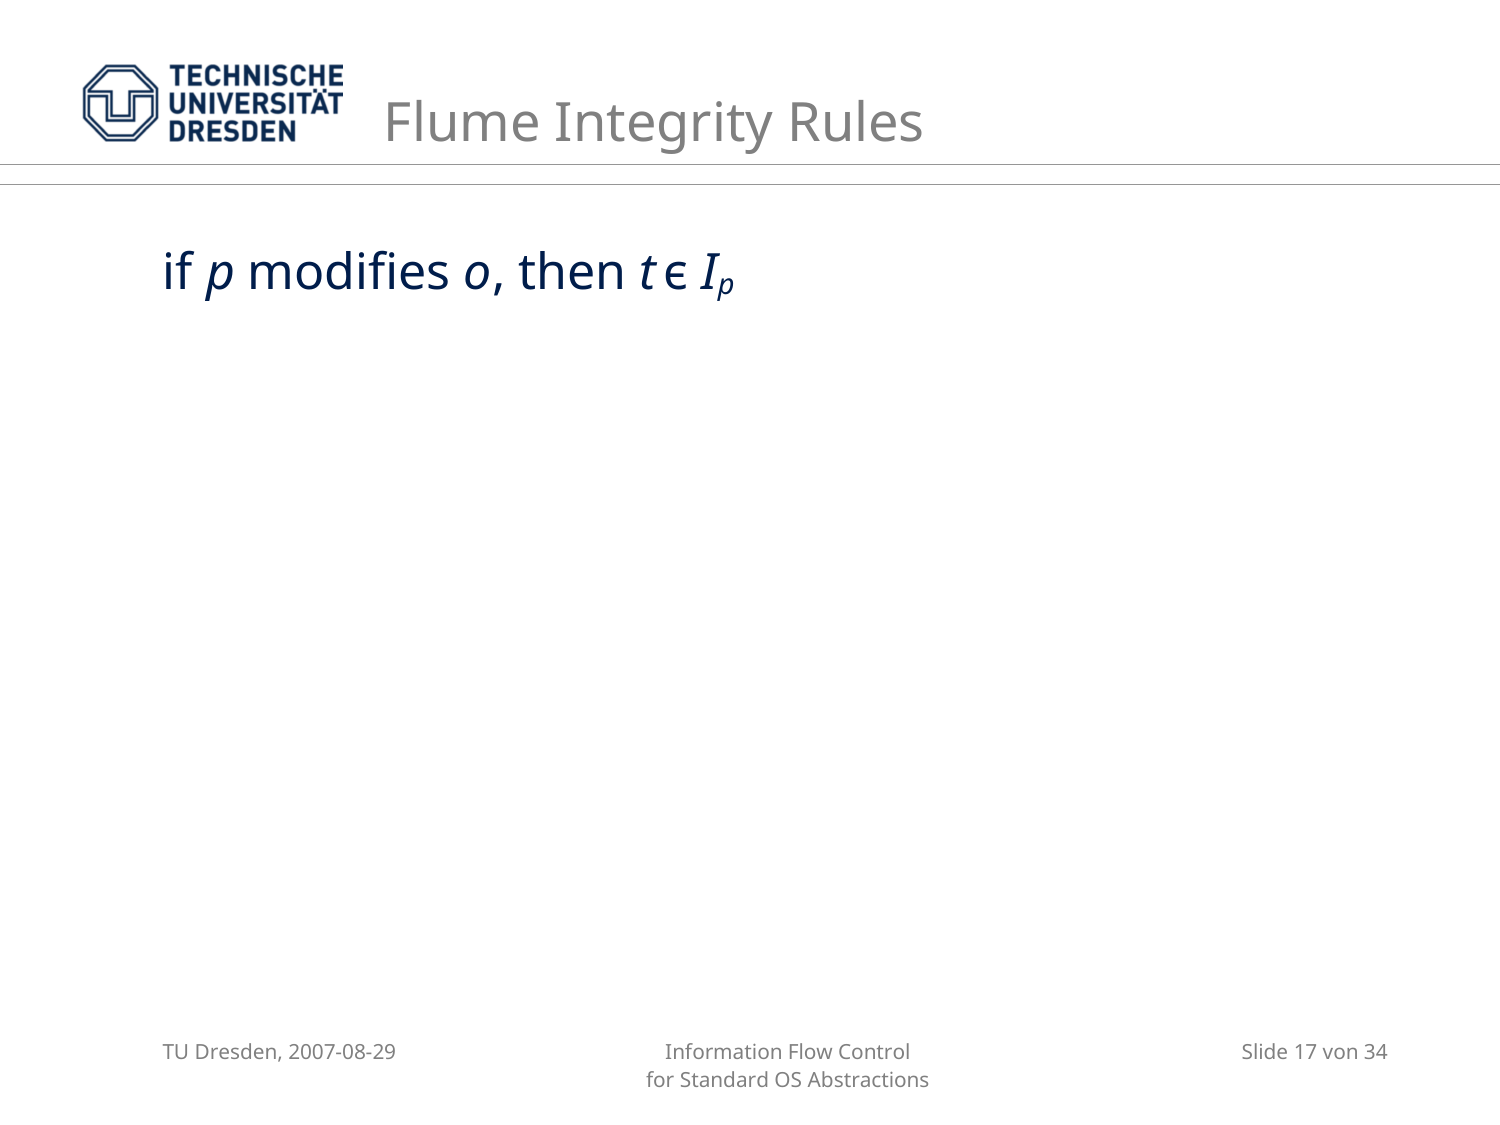

# Flume Integrity Rules
if p modifies o, then t є Ip
Presentation Title
17